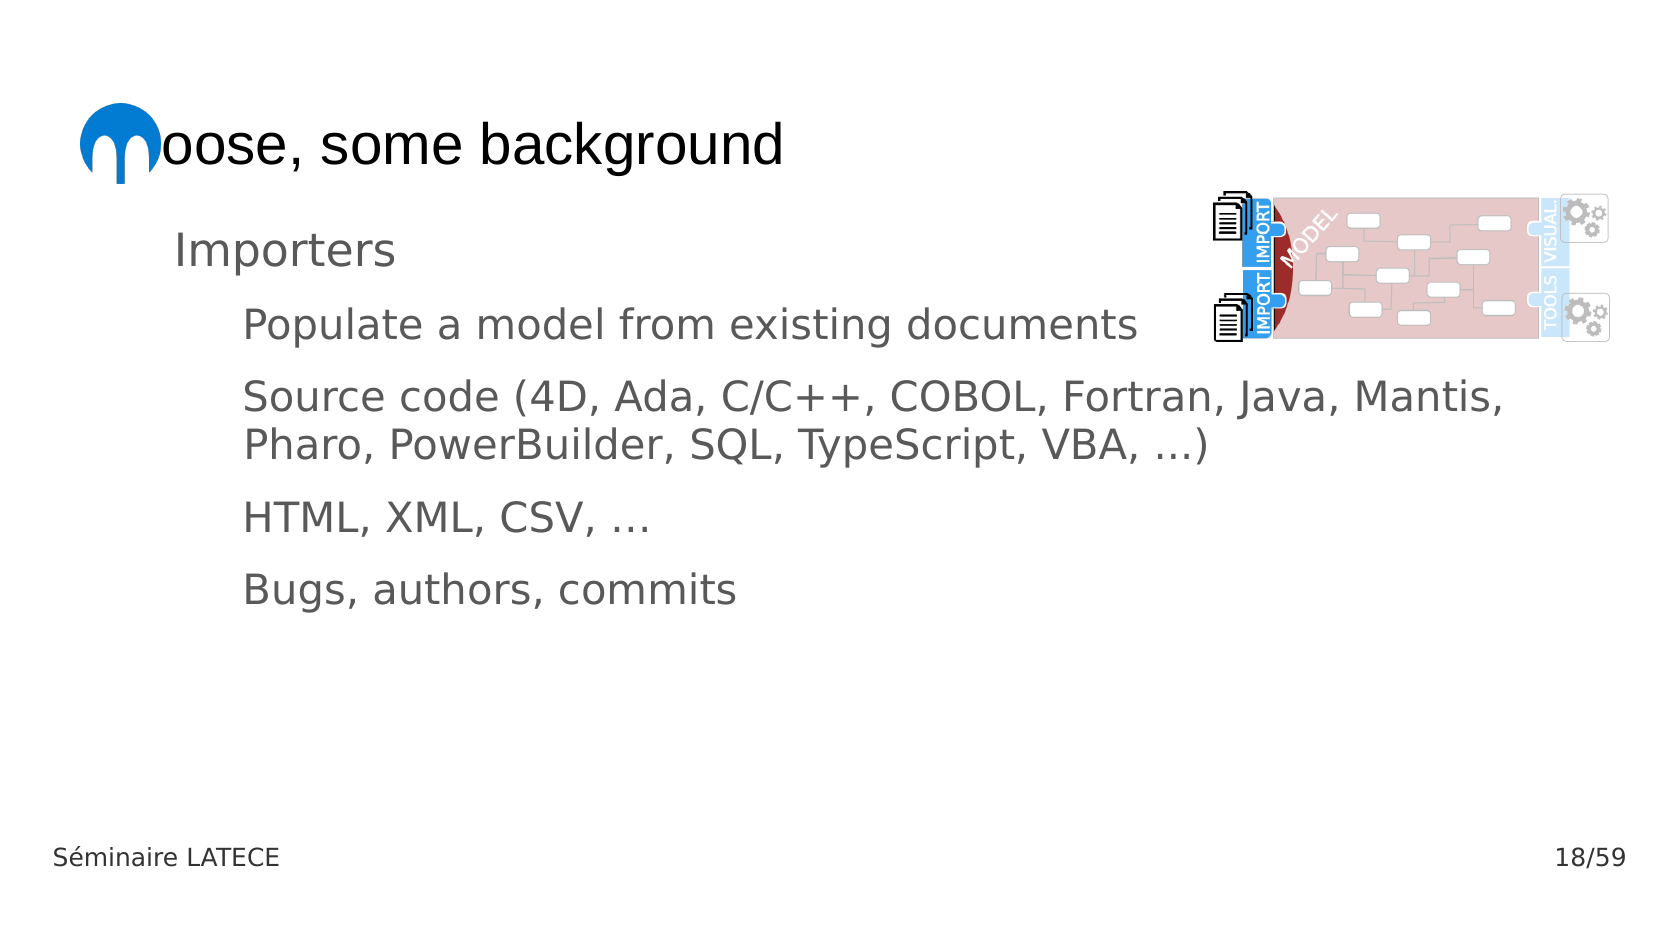

# oose, some background
Importers
Populate a model from existing documents
Source code (4D, Ada, C/C++, COBOL, Fortran, Java, Mantis, Pharo, PowerBuilder, SQL, TypeScript, VBA, ...)
HTML, XML, CSV, …
Bugs, authors, commits